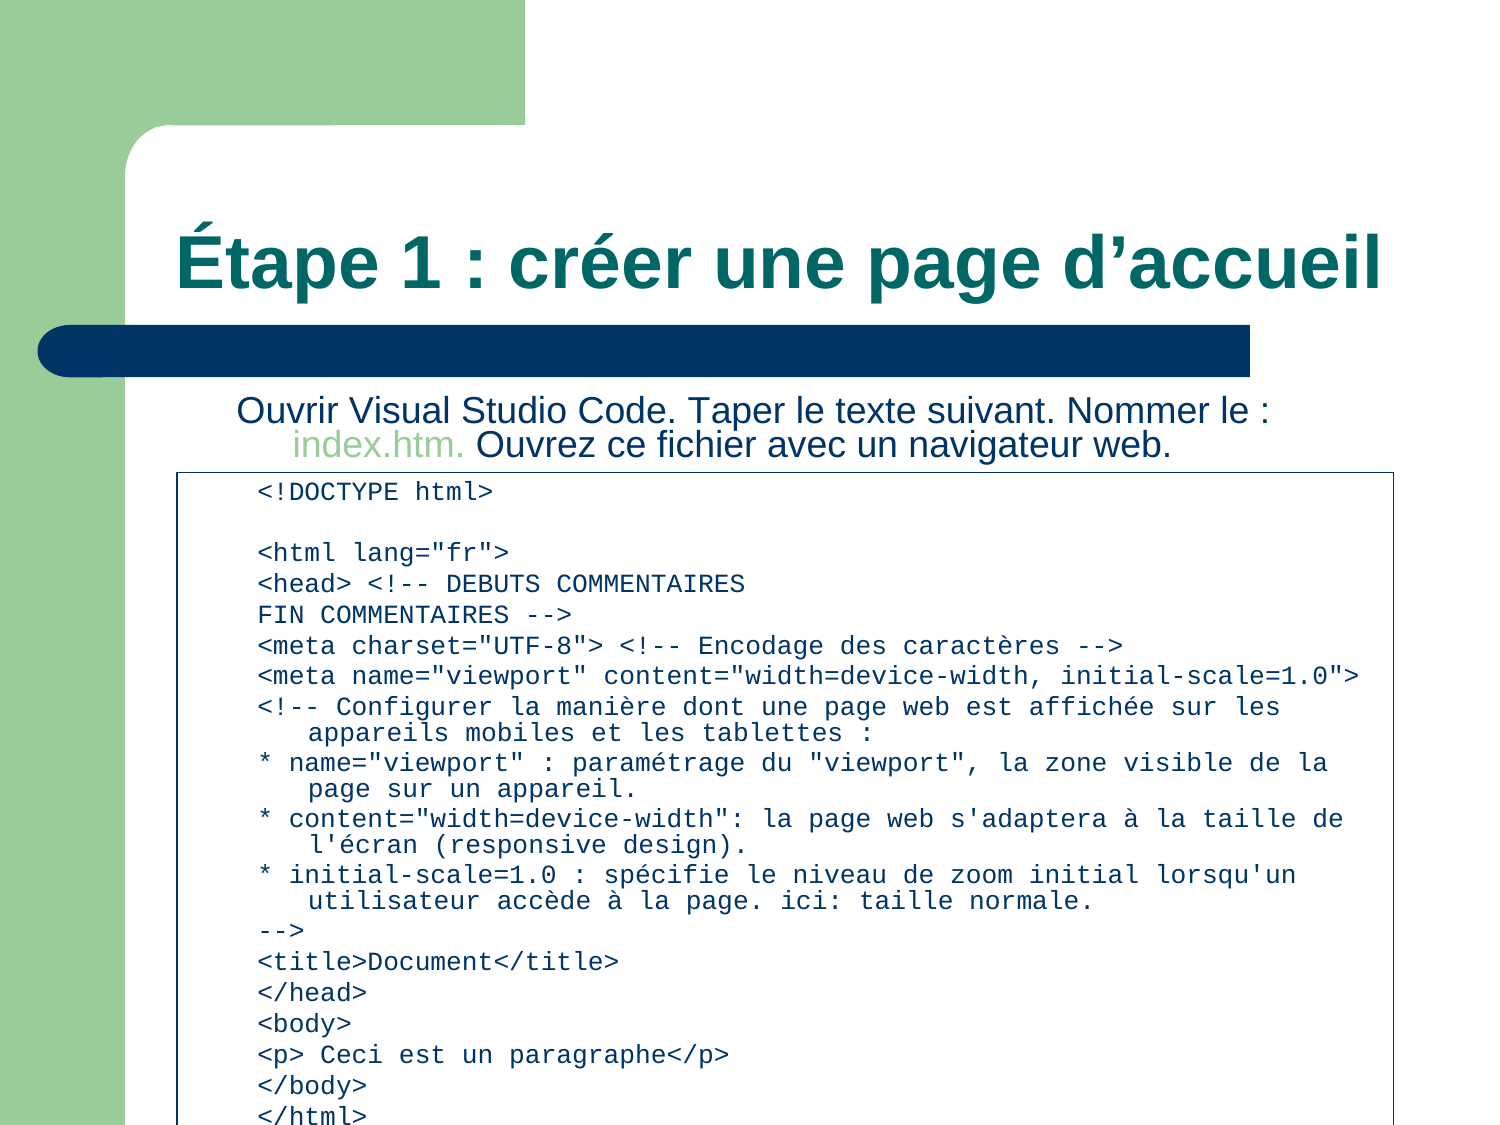

# Étape 1 : créer une page d’accueil
Ouvrir Visual Studio Code. Taper le texte suivant. Nommer le : index.htm. Ouvrez ce fichier avec un navigateur web.
<!DOCTYPE html>
<html lang="fr">
<head> <!-- DEBUTS COMMENTAIRES
FIN COMMENTAIRES -->
<meta charset="UTF-8"> <!-- Encodage des caractères -->
<meta name="viewport" content="width=device-width, initial-scale=1.0">
<!-- Configurer la manière dont une page web est affichée sur les appareils mobiles et les tablettes :
* name="viewport" : paramétrage du "viewport", la zone visible de la page sur un appareil.
* content="width=device-width": la page web s'adaptera à la taille de l'écran (responsive design).
* initial-scale=1.0 : spécifie le niveau de zoom initial lorsqu'un utilisateur accède à la page. ici: taille normale.
-->
<title>Document</title>
</head>
<body>
<p> Ceci est un paragraphe</p>
</body>
</html>